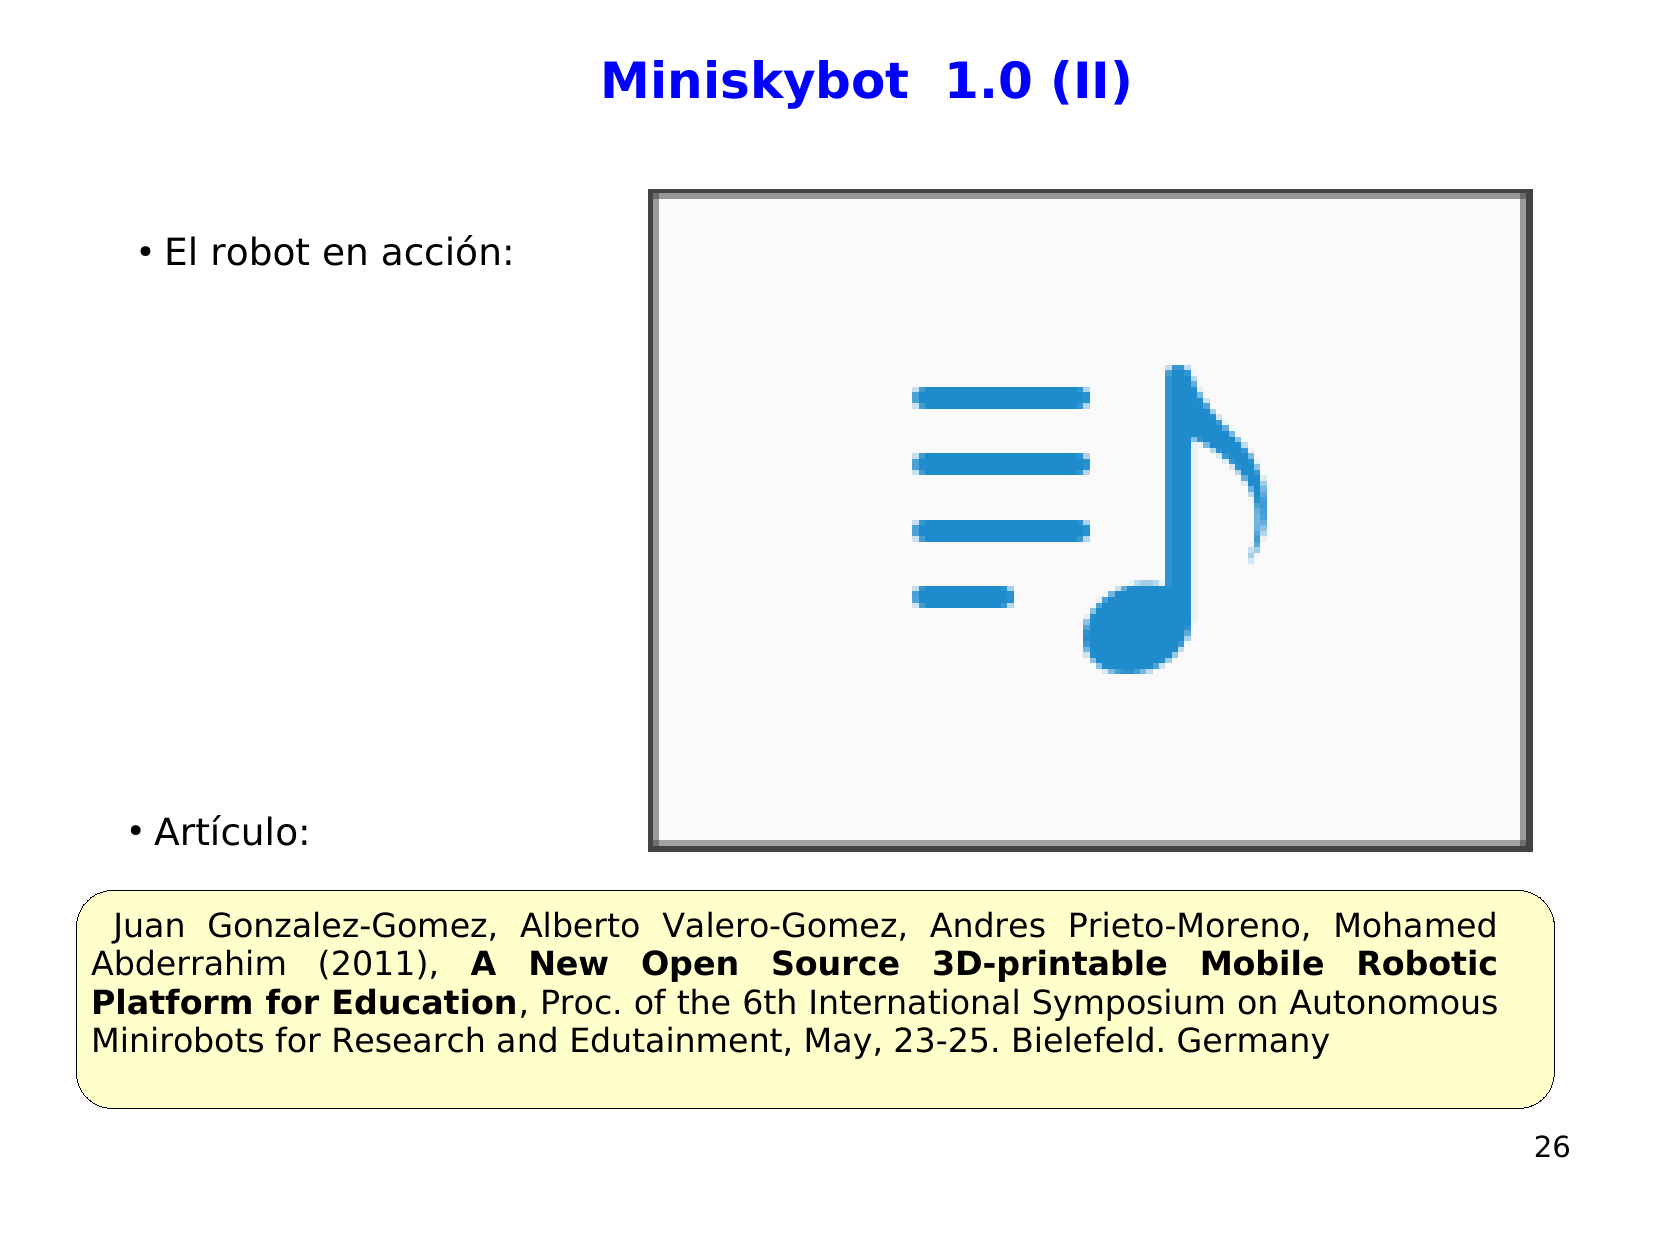

Miniskybot 1.0 (II)
 El robot en acción:
 Artículo:
 Juan Gonzalez-Gomez, Alberto Valero-Gomez, Andres Prieto-Moreno, Mohamed Abderrahim (2011), A New Open Source 3D-printable Mobile Robotic Platform for Education, Proc. of the 6th International Symposium on Autonomous Minirobots for Research and Edutainment, May, 23-25. Bielefeld. Germany
26